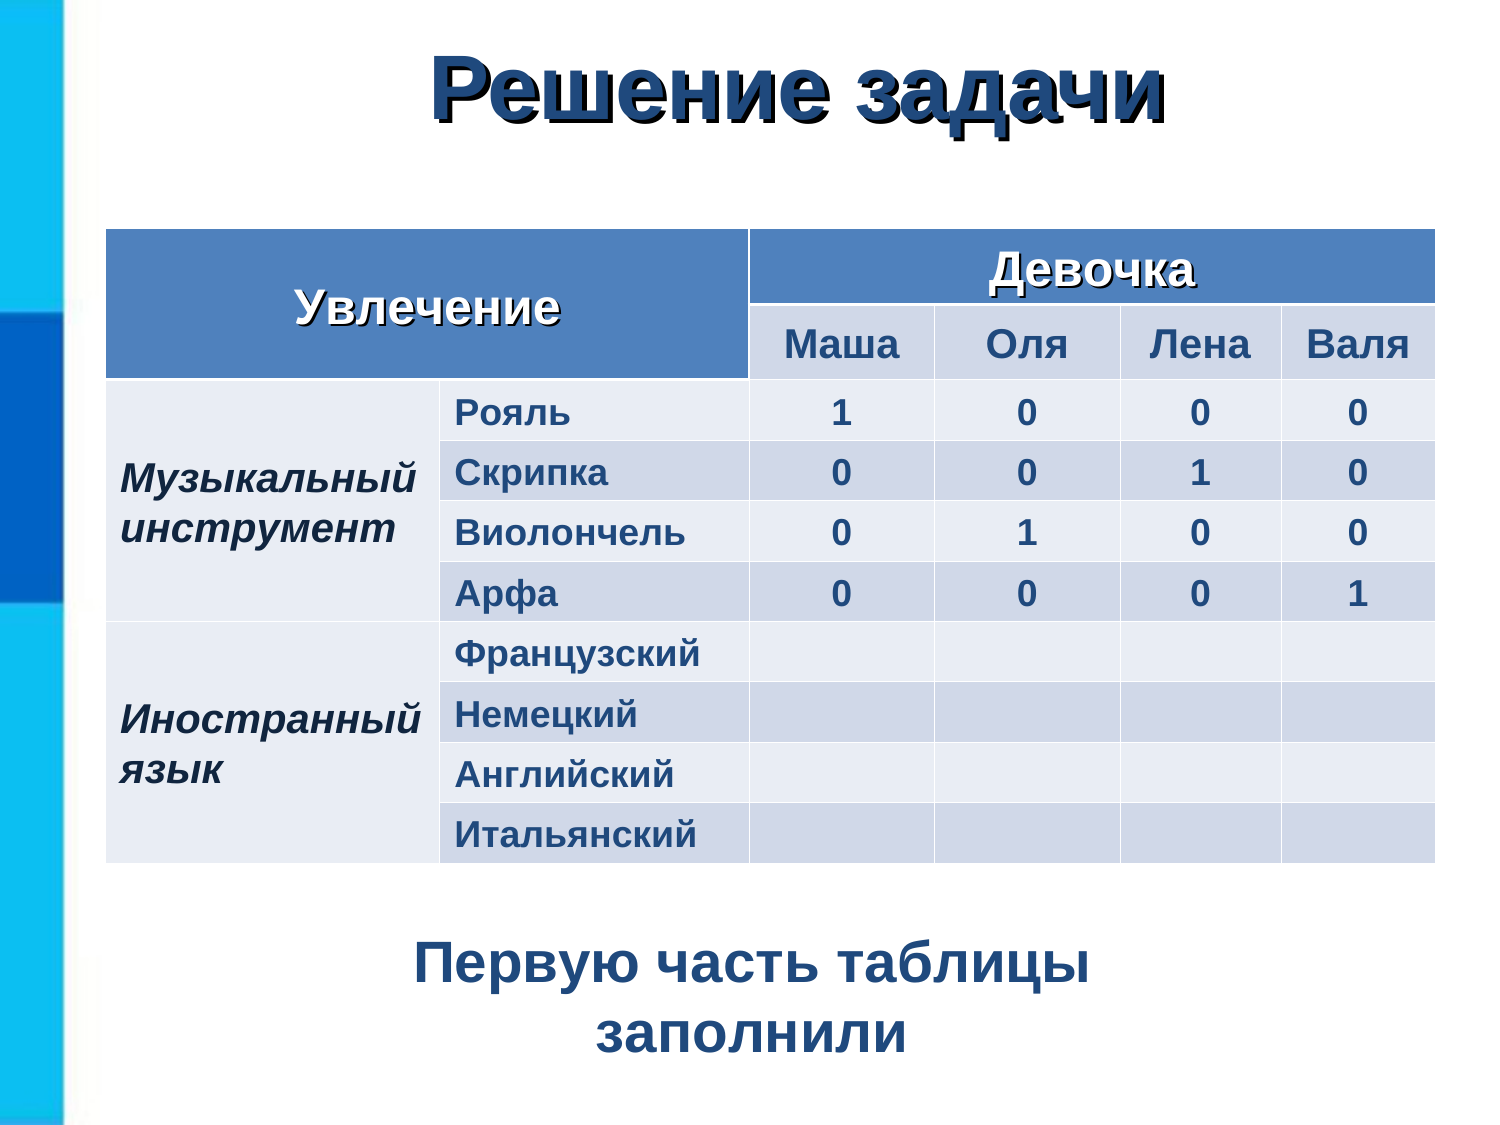

# Решение задачи
| Увлечение | | Девочка | | | |
| --- | --- | --- | --- | --- | --- |
| | | Маша | Оля | Лена | Валя |
| Музыкальный инструмент | Рояль | 1 | 0 | 0 | 0 |
| | Скрипка | 0 | 0 | 1 | 0 |
| | Виолончель | 0 | 1 | 0 | 0 |
| | Арфа | 0 | 0 | 0 | 1 |
| Иностранный язык | Французский | | | | |
| | Немецкий | | | | |
| | Английский | | | | |
| | Итальянский | | | | |
1
1
0
Первую часть таблицы заполнили